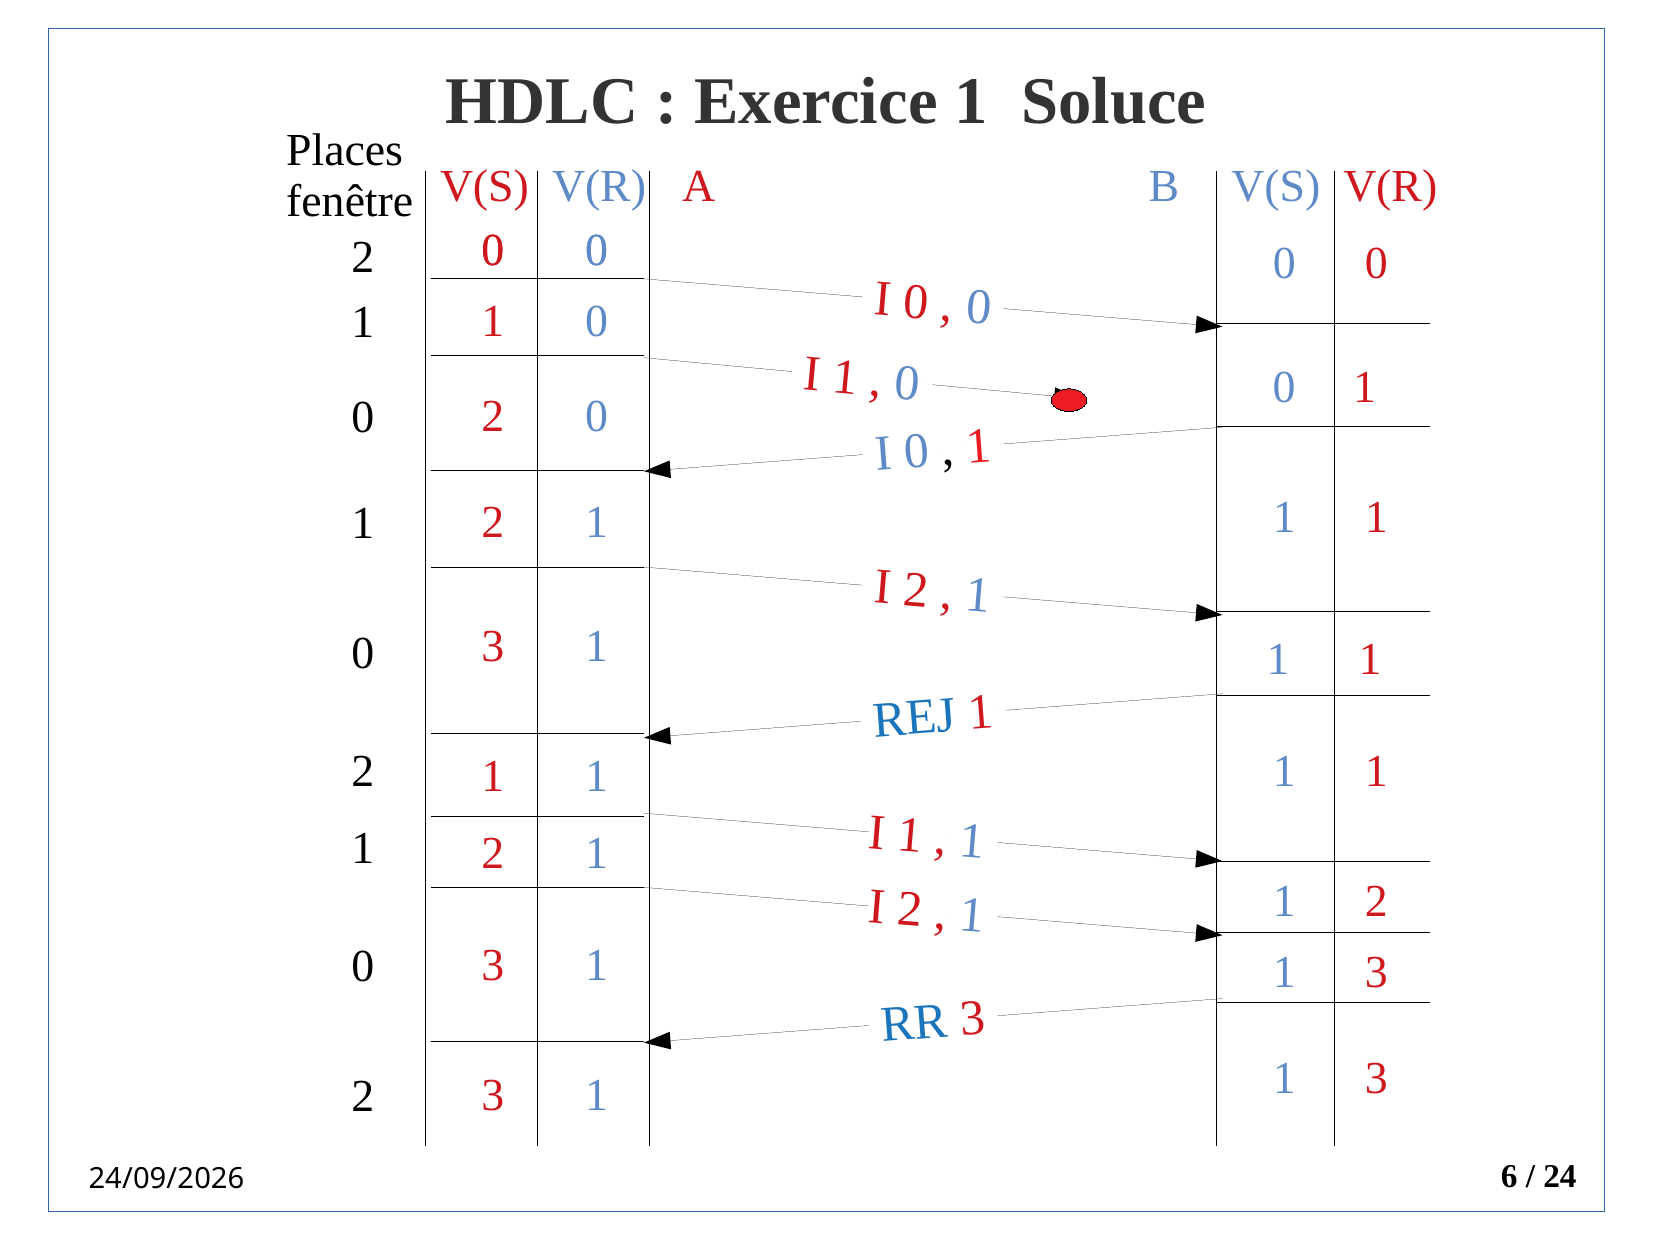

# HDLC : Exercice 1 Soluce
Places fenêtre
V(S) V(R)
A
B
V(S) V(R)
0 0
0 0
2
0 0
 I 0 , 0
1 0
1
0 1
 I 1 , 0
2 0
0
 I 0 , 1
1 1
2 1
1
 I 2 , 1
3 1
0
1 1
 REJ 1
2
1 1
1 1
I 1 , 1
1
2 1
1 2
I 2 , 1
3 1
0
1 3
 RR 3
1 3
3 1
2
6